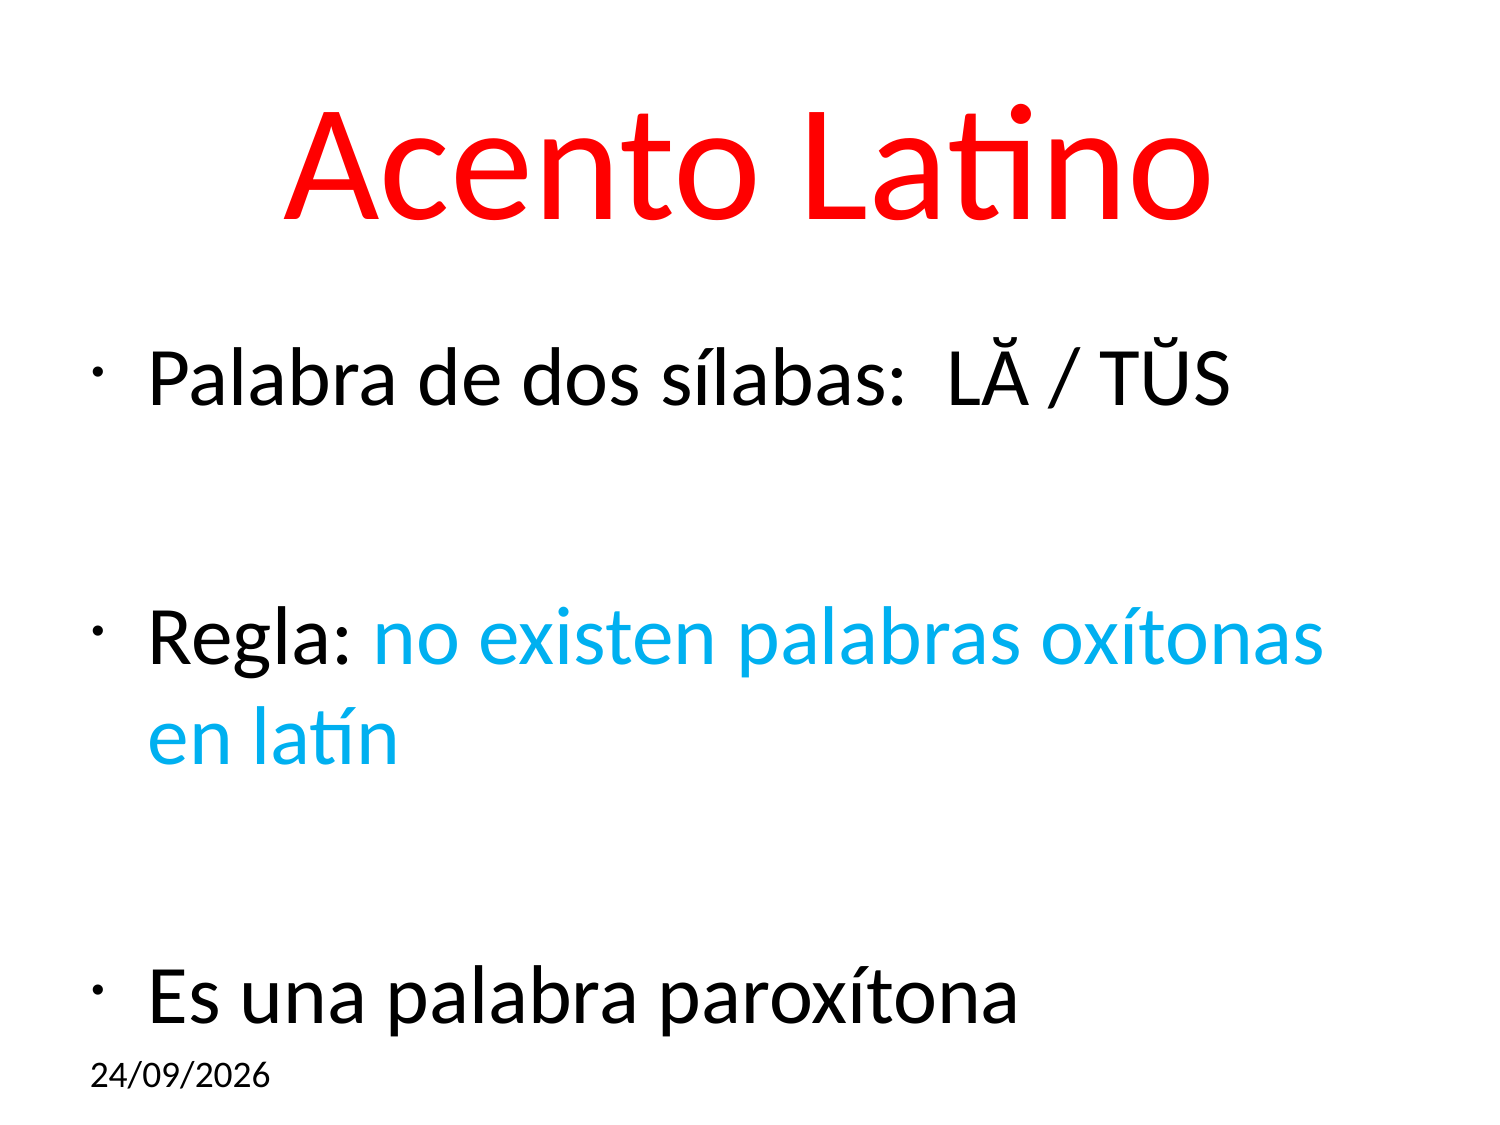

# Acento Latino
Palabra de dos sílabas: LĂ / TŬS
Regla: no existen palabras oxítonas en latín
Es una palabra paroxítona
LÁ / TUS
14 de avril de 2011